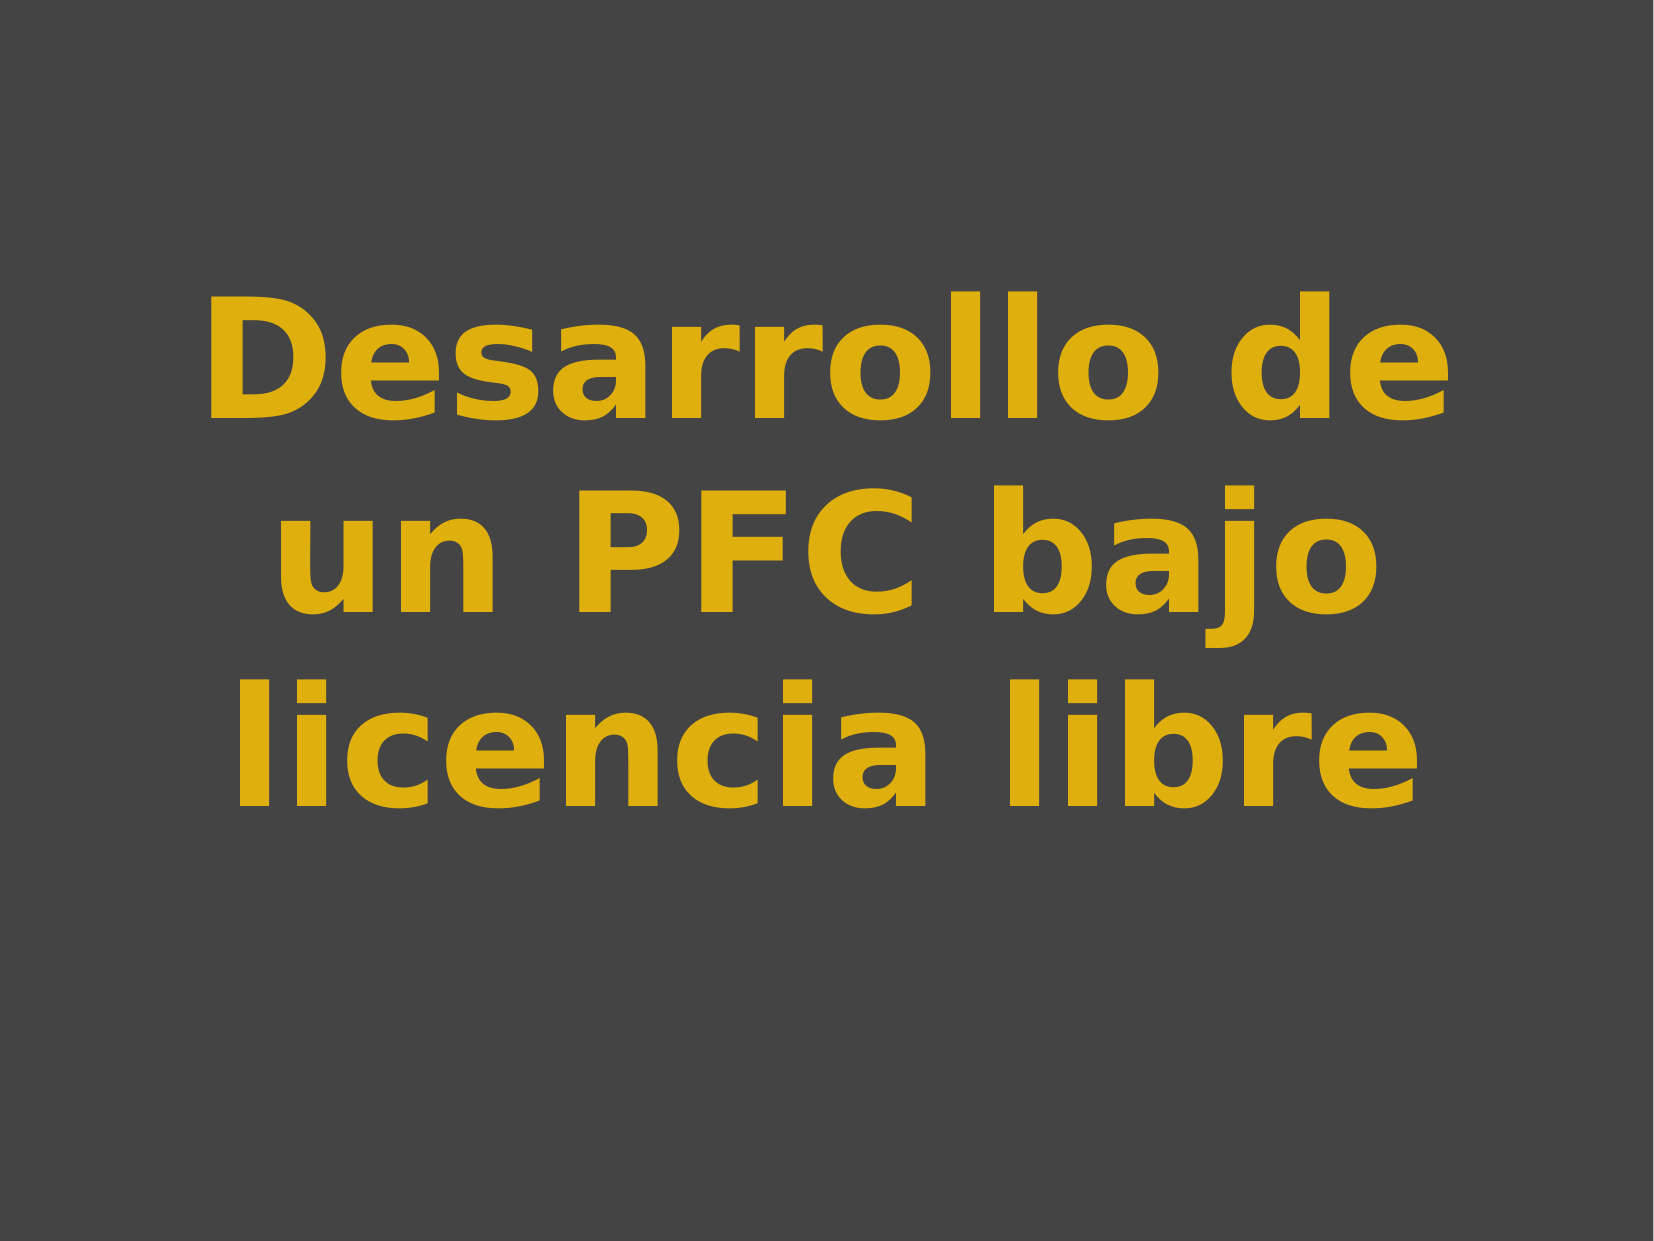

# Desarrollo de un PFC bajo licencia libre